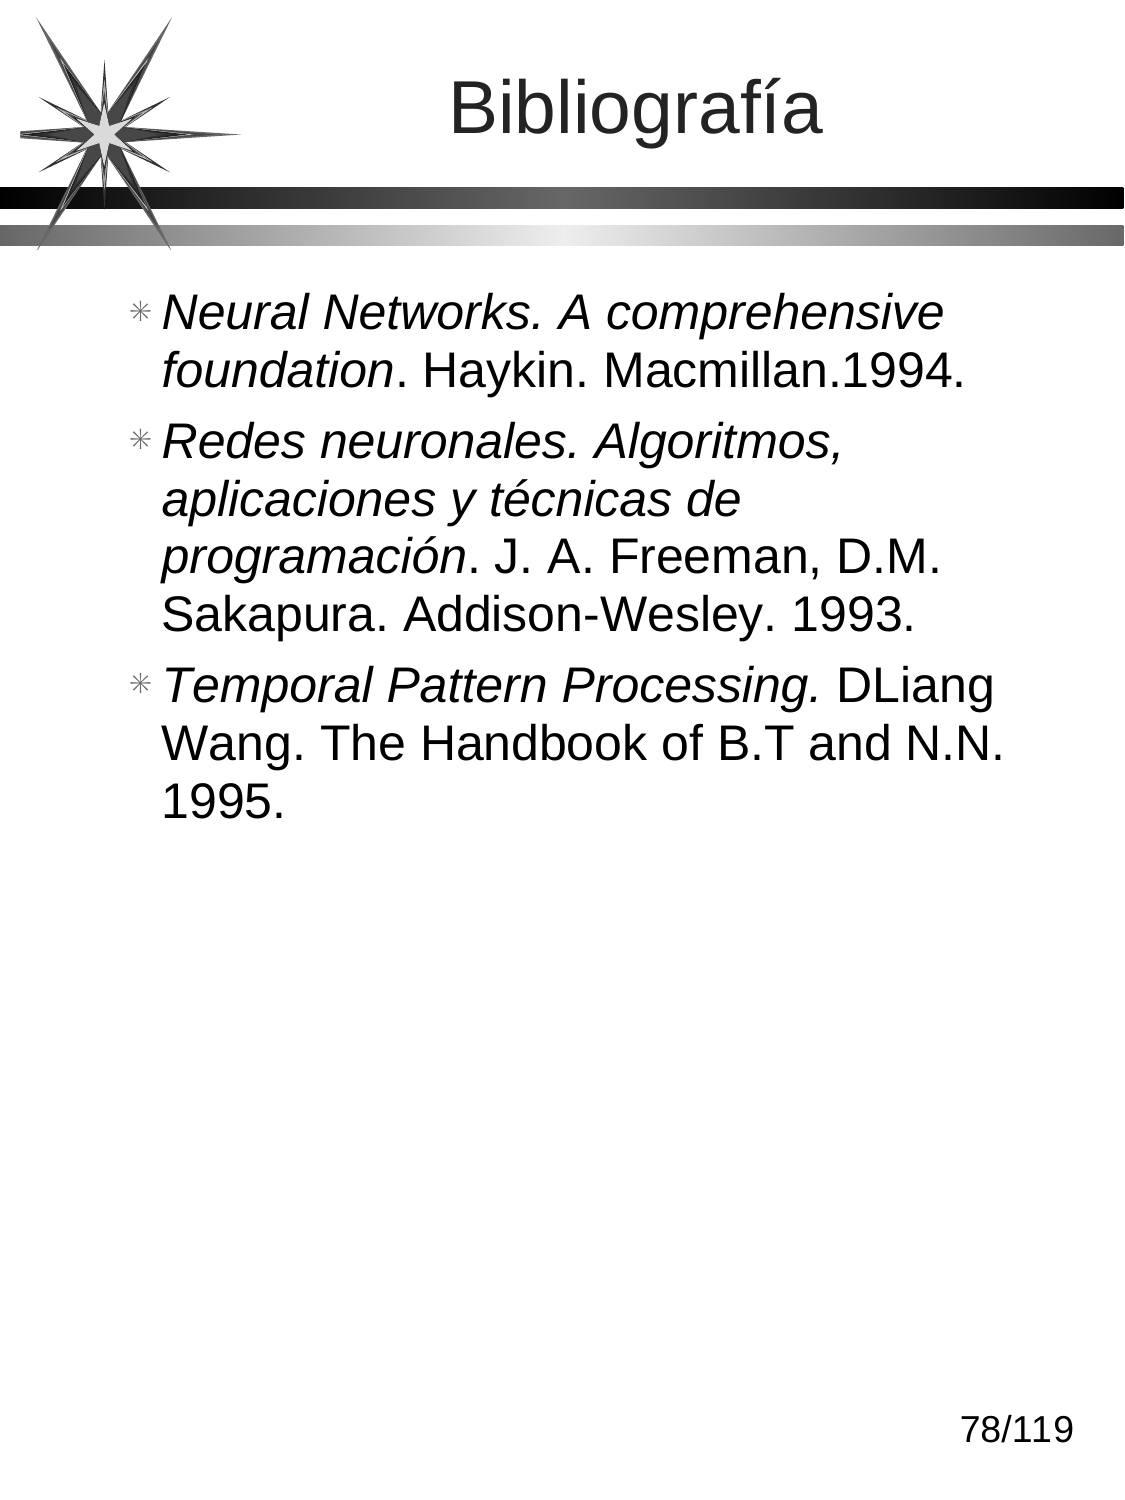

# Bibliografía
Neural Networks. A comprehensive foundation. Haykin. Macmillan.1994.
Redes neuronales. Algoritmos, aplicaciones y técnicas de programación. J. A. Freeman, D.M. Sakapura. Addison-Wesley. 1993.
Temporal Pattern Processing. DLiang Wang. The Handbook of B.T and N.N. 1995.